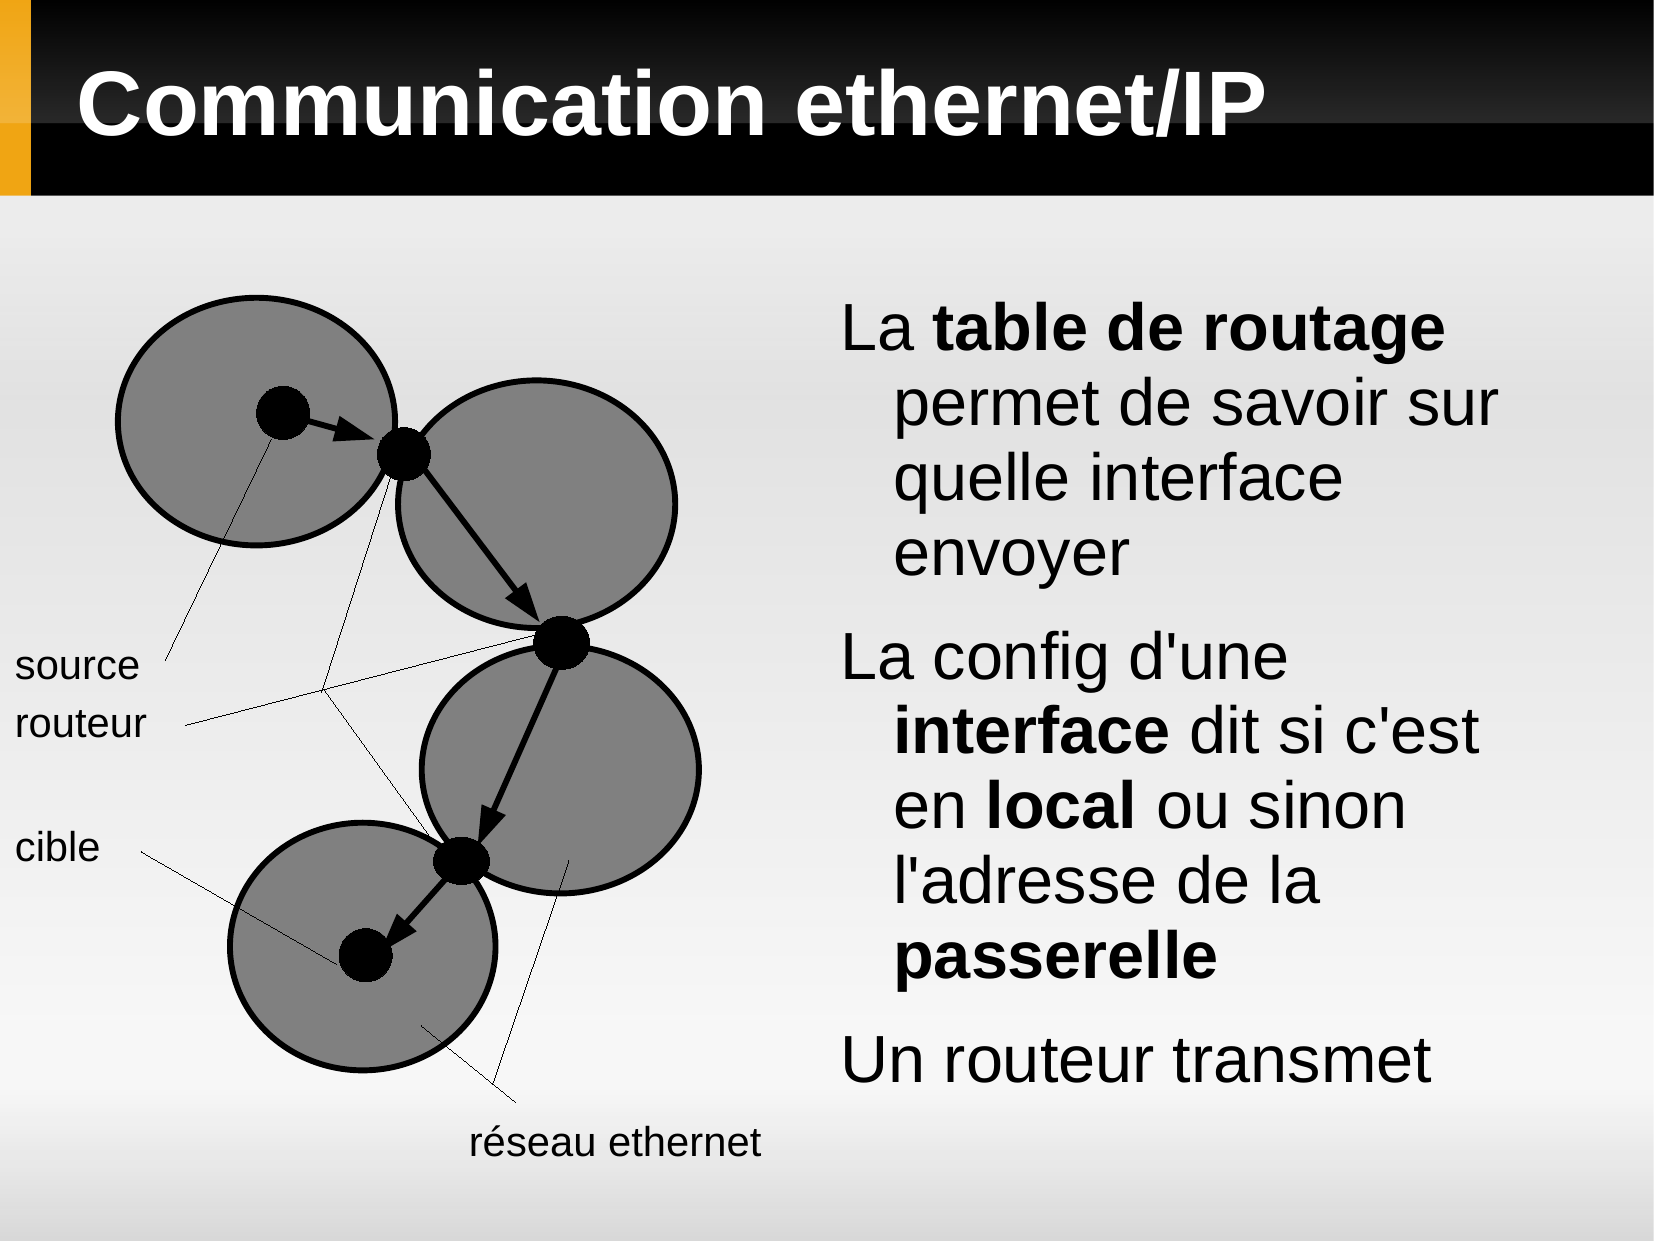

# Communication ethernet/IP
La table de routage permet de savoir sur quelle interface envoyer
La config d'une interface dit si c'est en local ou sinon l'adresse de la passerelle
Un routeur transmet
source
routeur
cible
réseau ethernet